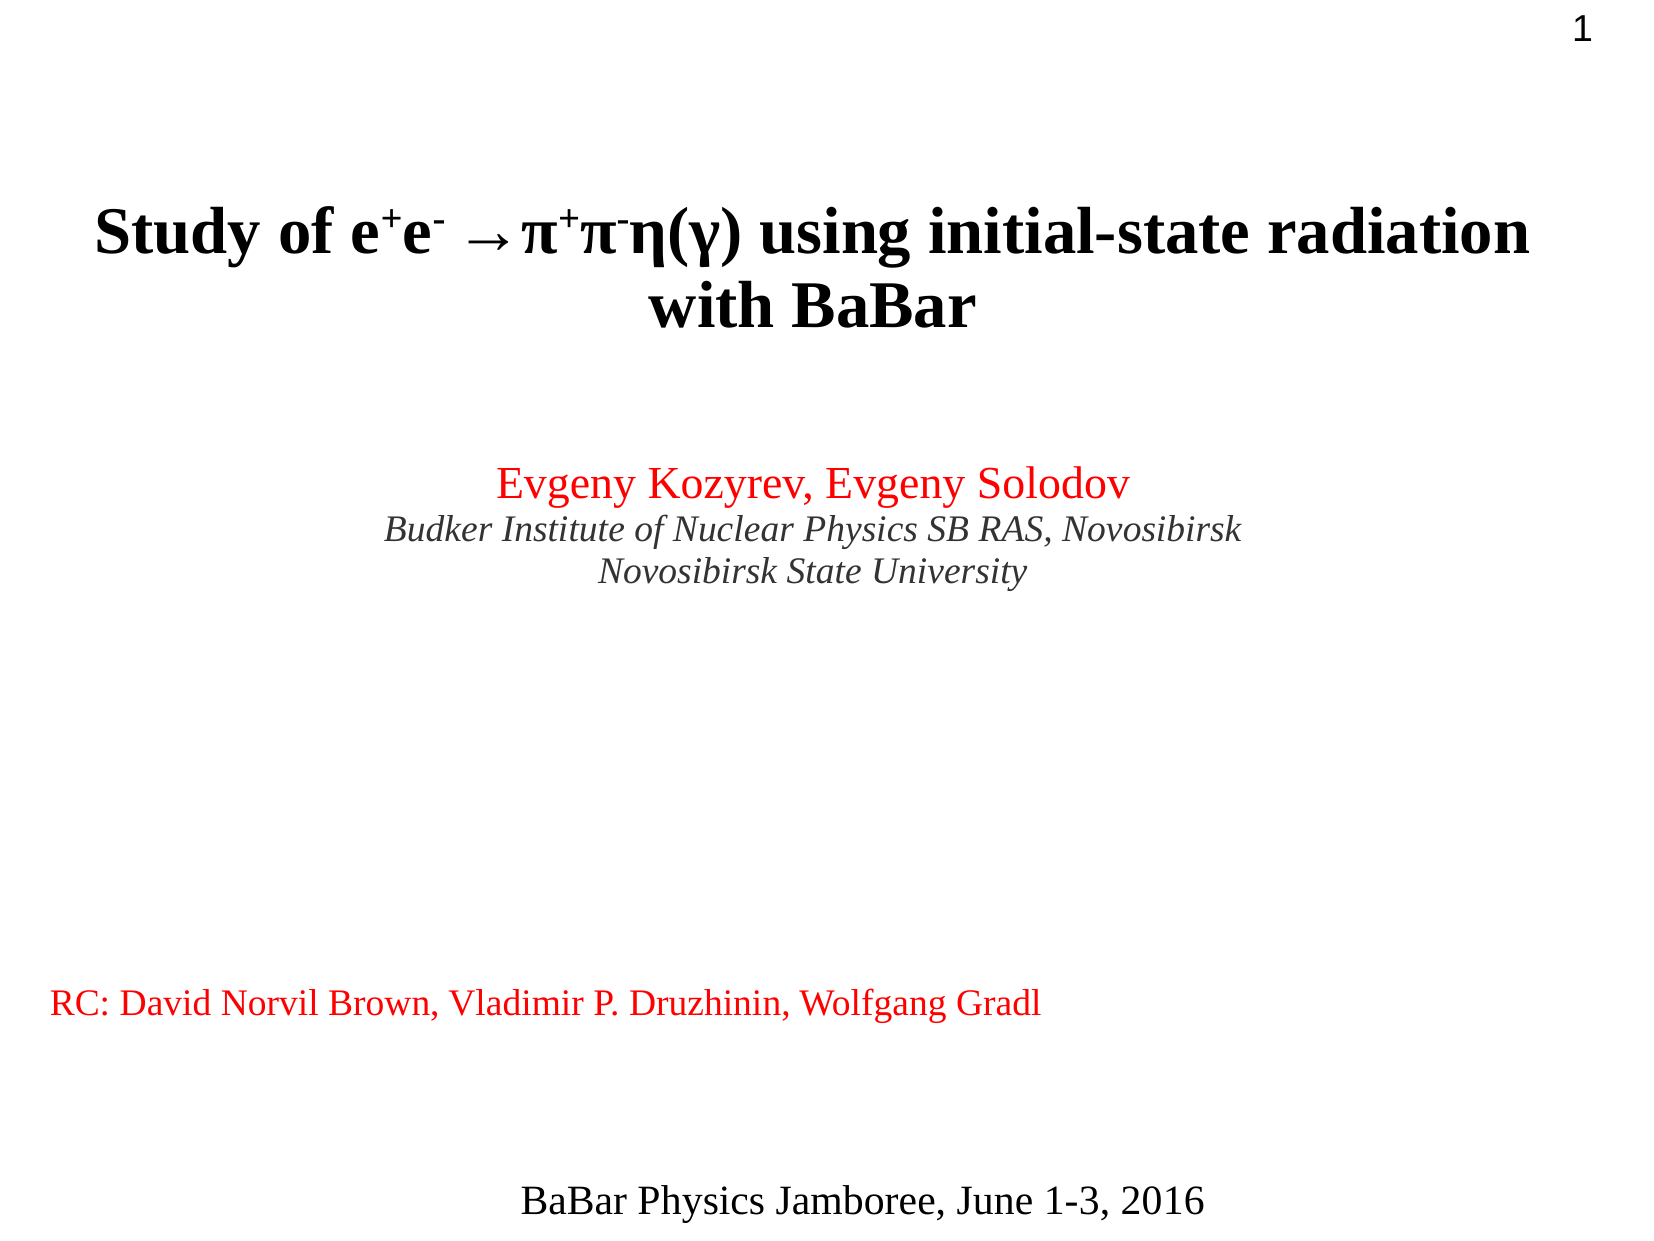

1
# Study of e+e- →π+π-η(γ) using initial-state radiation with BaBar
Evgeny Kozyrev, Evgeny Solodov
Budker Institute of Nuclear Physics SB RAS, Novosibirsk
Novosibirsk State University
RC: David Norvil Brown, Vladimir P. Druzhinin, Wolfgang Gradl
BaBar Physics Jamboree, June 1-3, 2016